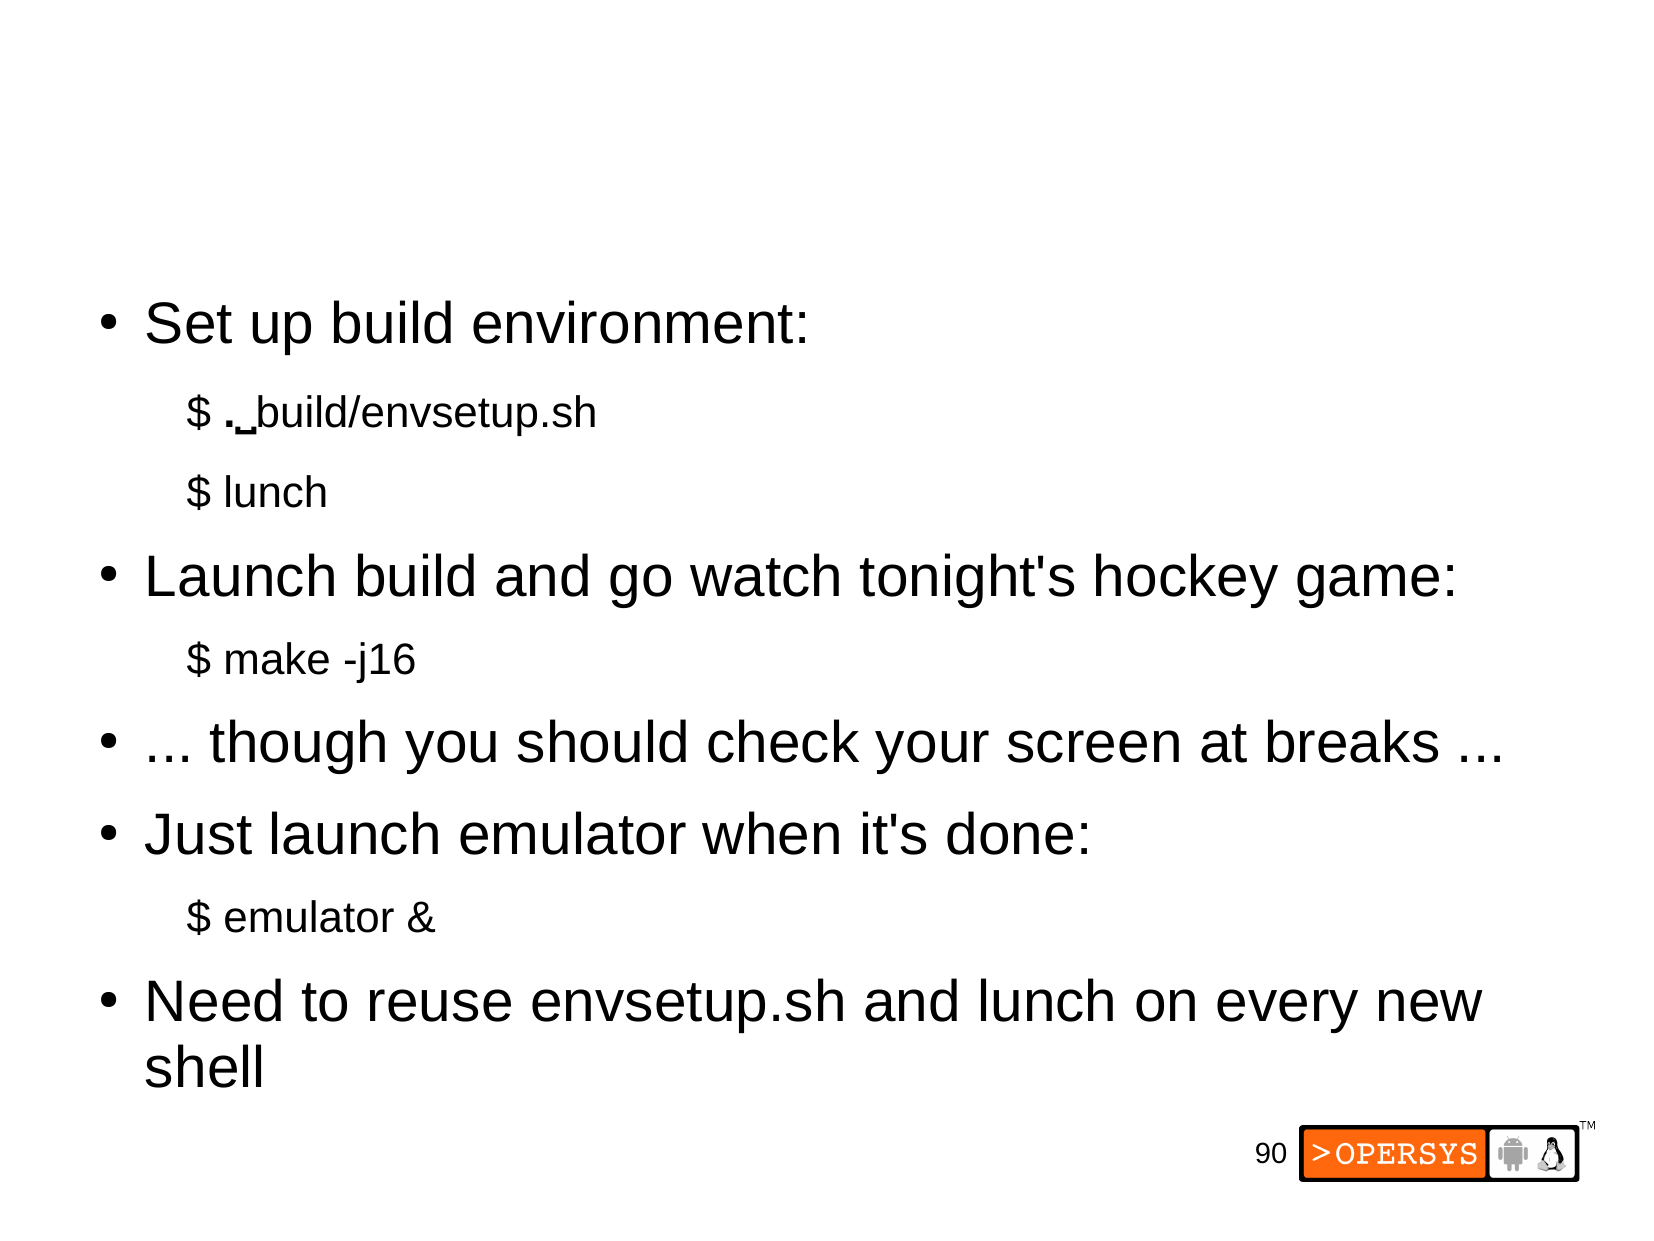

# Set up build environment:
$ .⌴build/envsetup.sh
$ lunch
Launch build and go watch tonight's hockey game:
$ make -j16
... though you should check your screen at breaks ...
Just launch emulator when it's done:
$ emulator &
Need to reuse envsetup.sh and lunch on every new shell